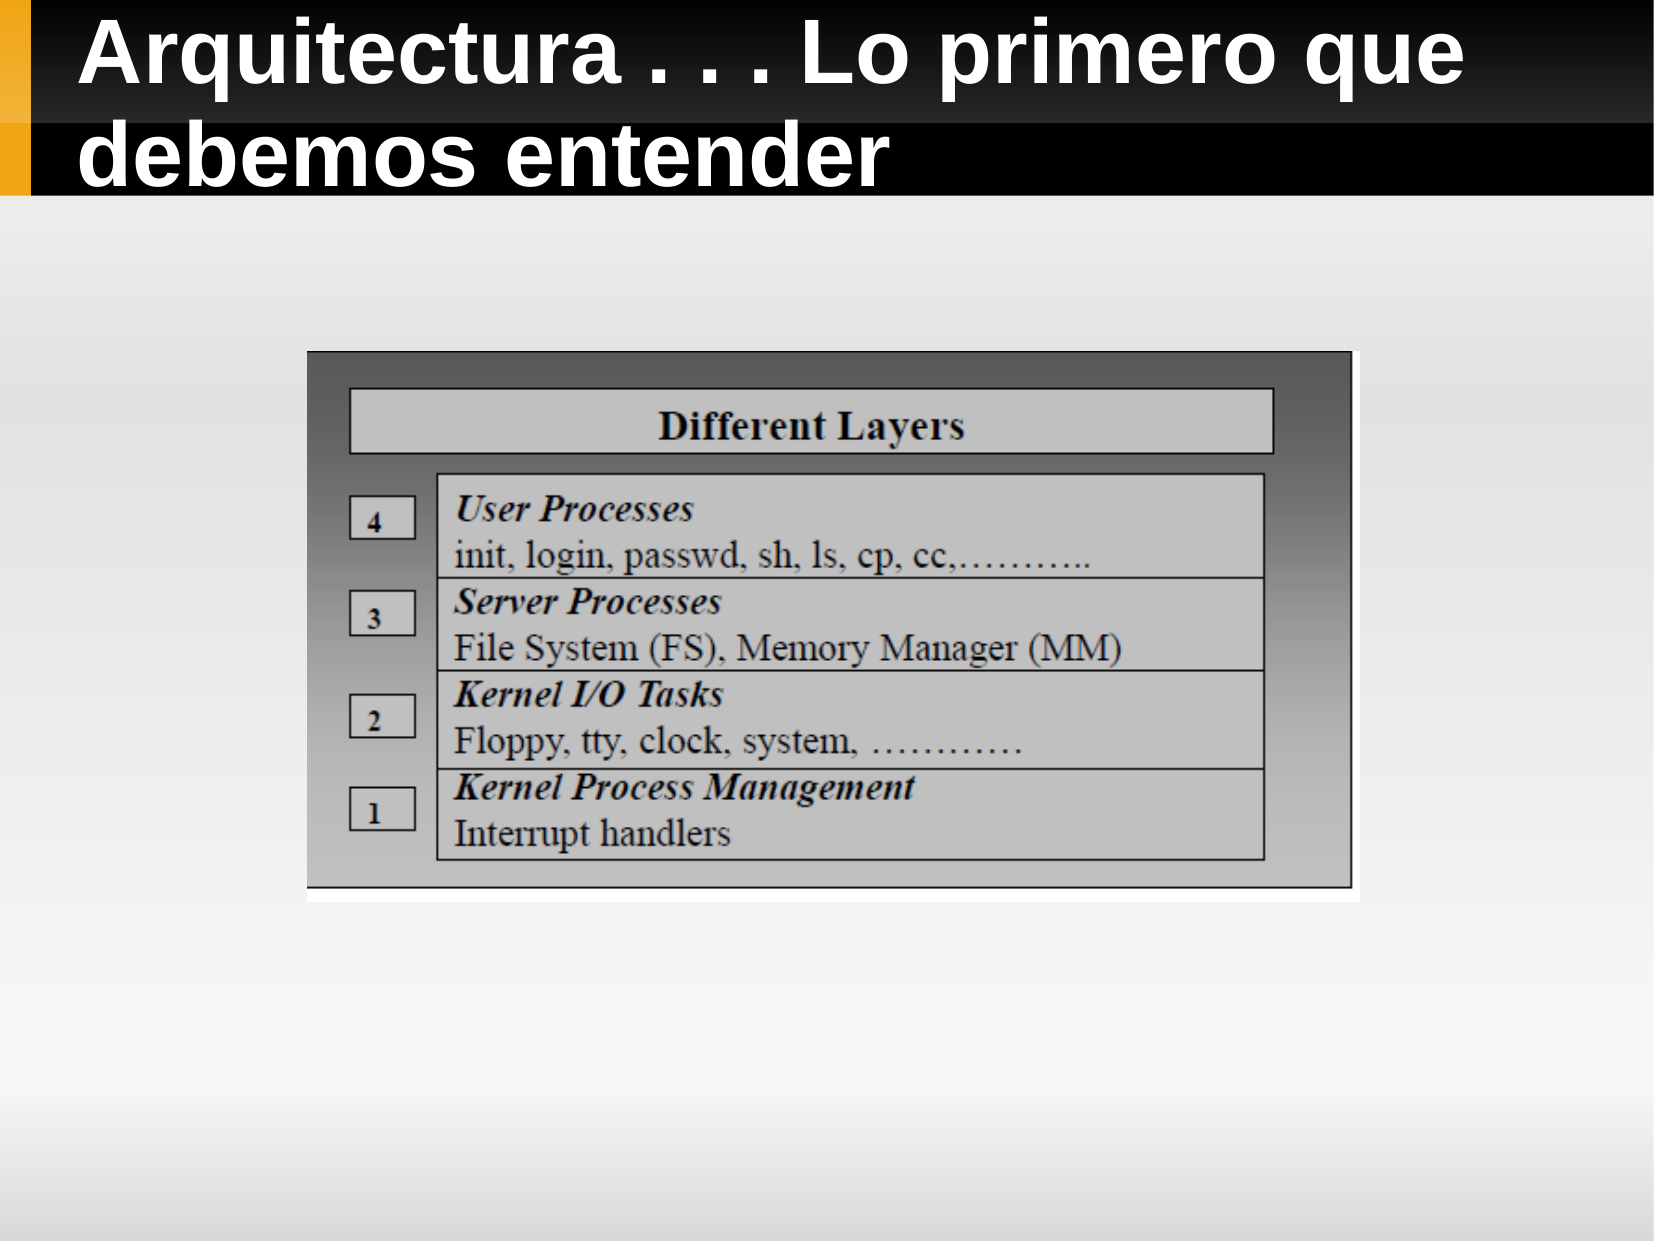

# Arquitectura . . . Lo primero que debemos entender